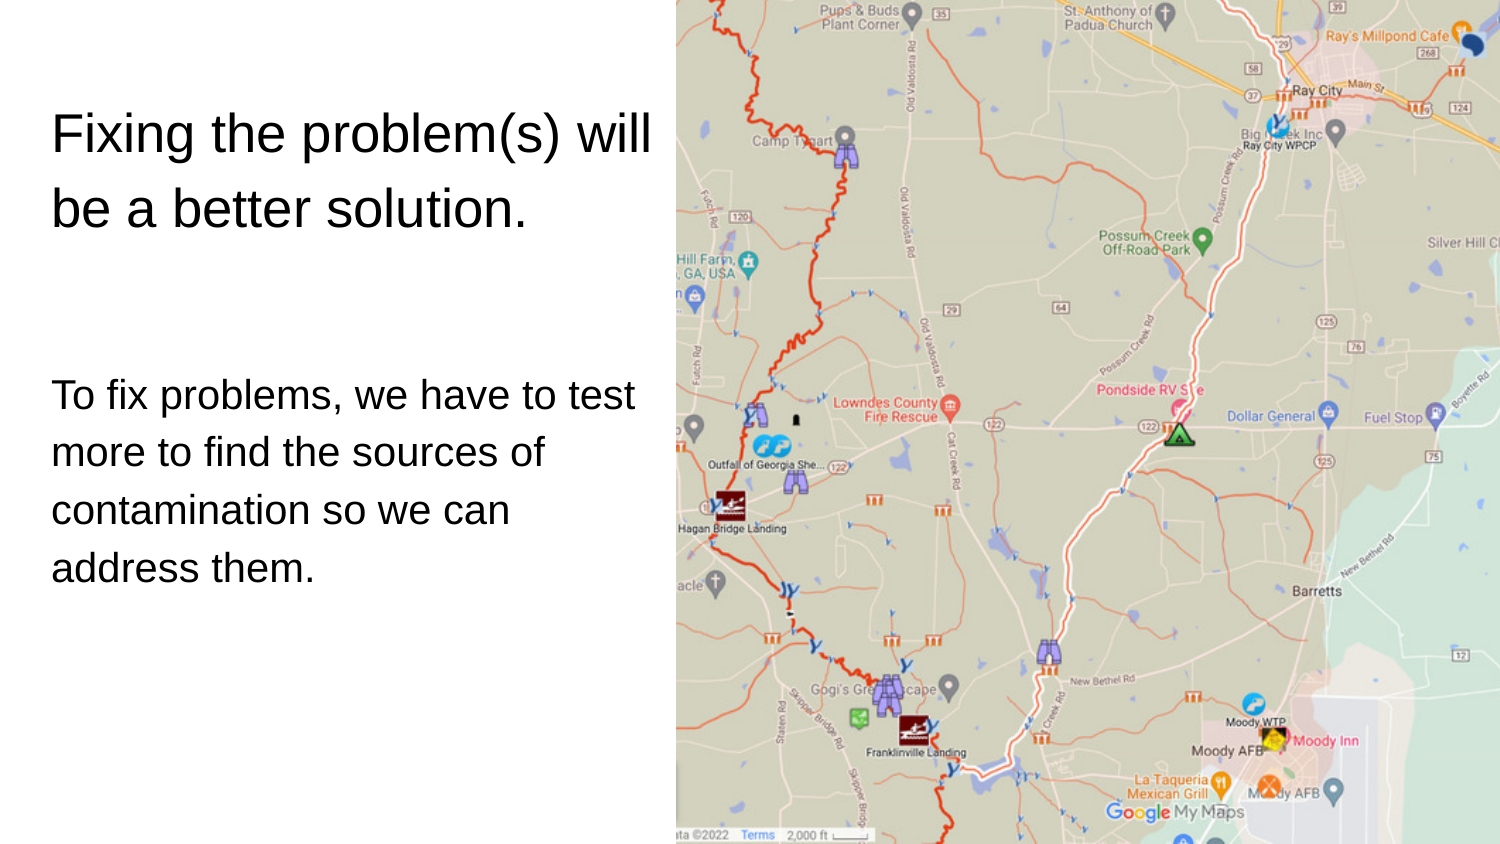

# Fixing the problem(s) will be a better solution.
To fix problems, we have to test more to find the sources of contamination so we can address them.